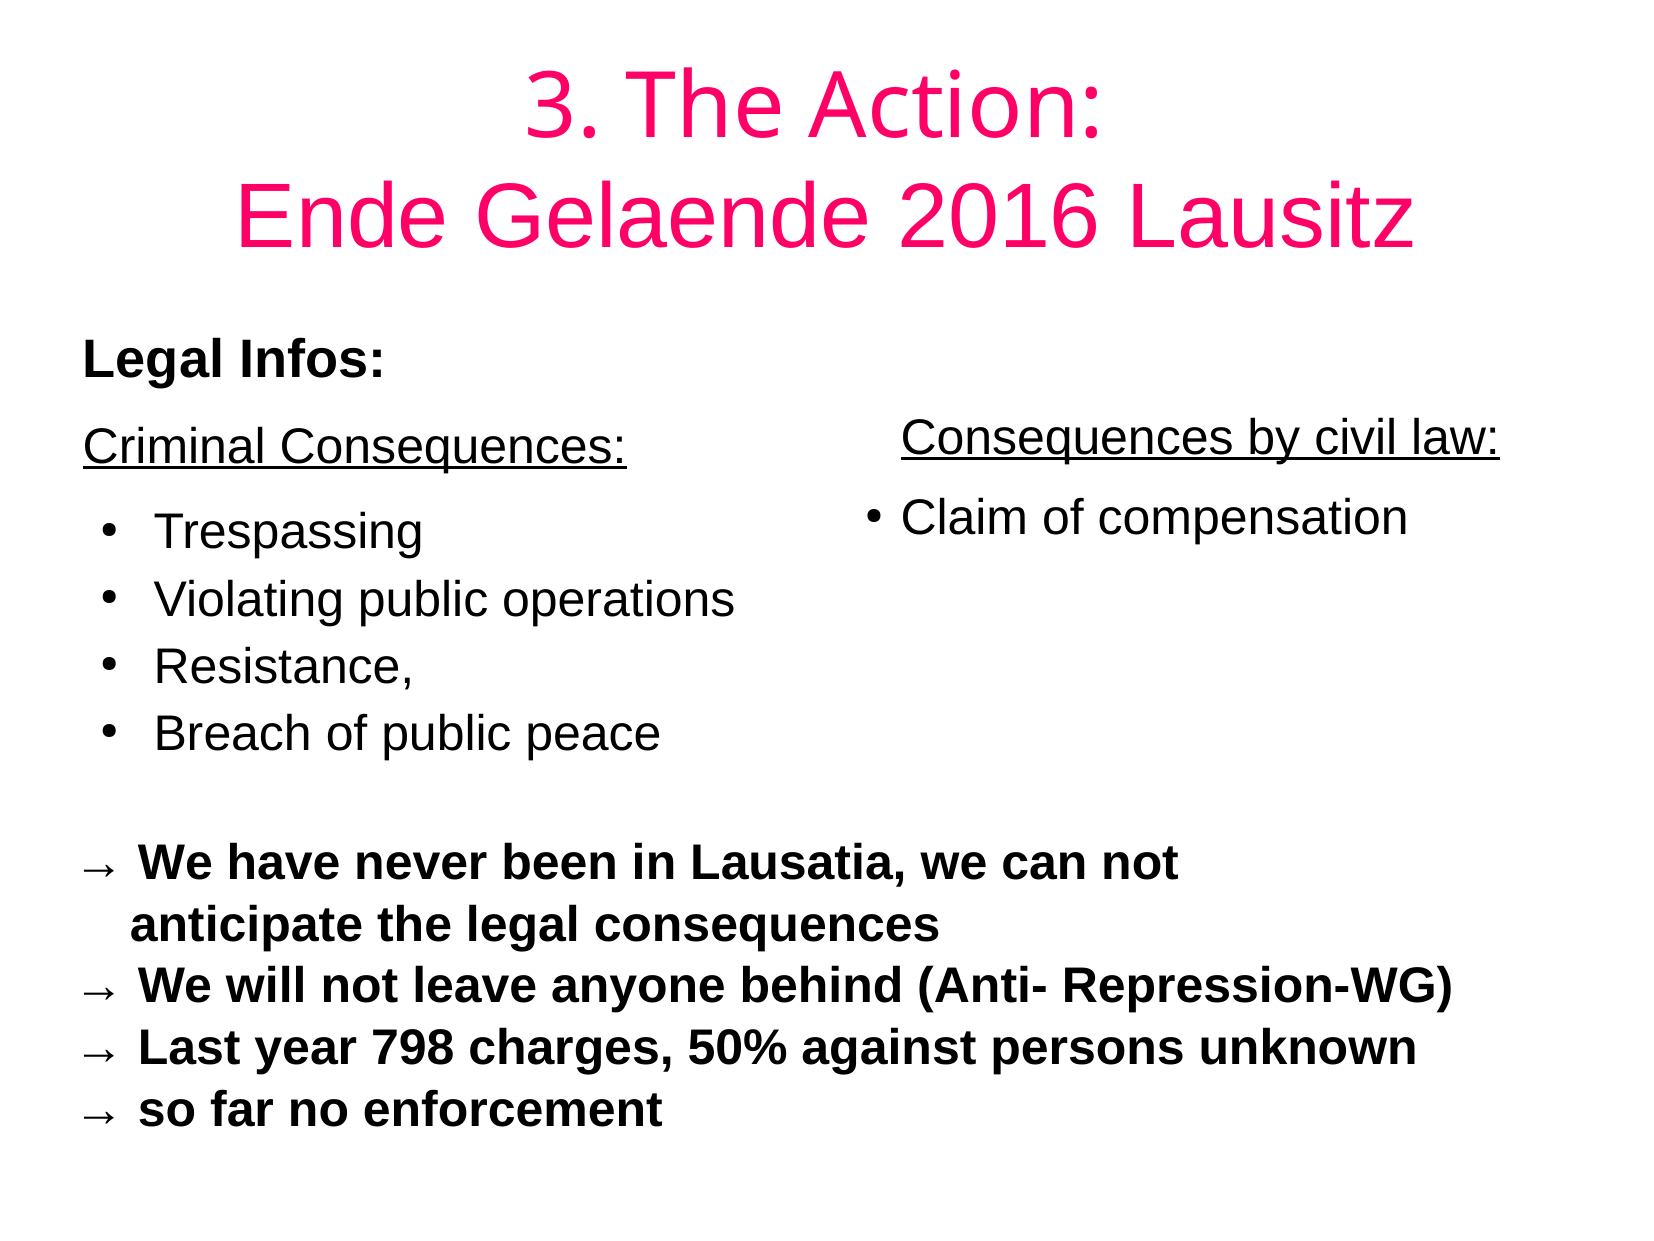

# 3. The Action: Ende Gelaende 2016 Lausitz
Legal Infos:
Criminal Consequences:
Trespassing
Violating public operations
Resistance,
Breach of public peace
Consequences by civil law:
Claim of compensation
→ We have never been in Lausatia, we can not
 anticipate the legal consequences
→ We will not leave anyone behind (Anti- Repression-WG)
→ Last year 798 charges, 50% against persons unknown
→ so far no enforcement